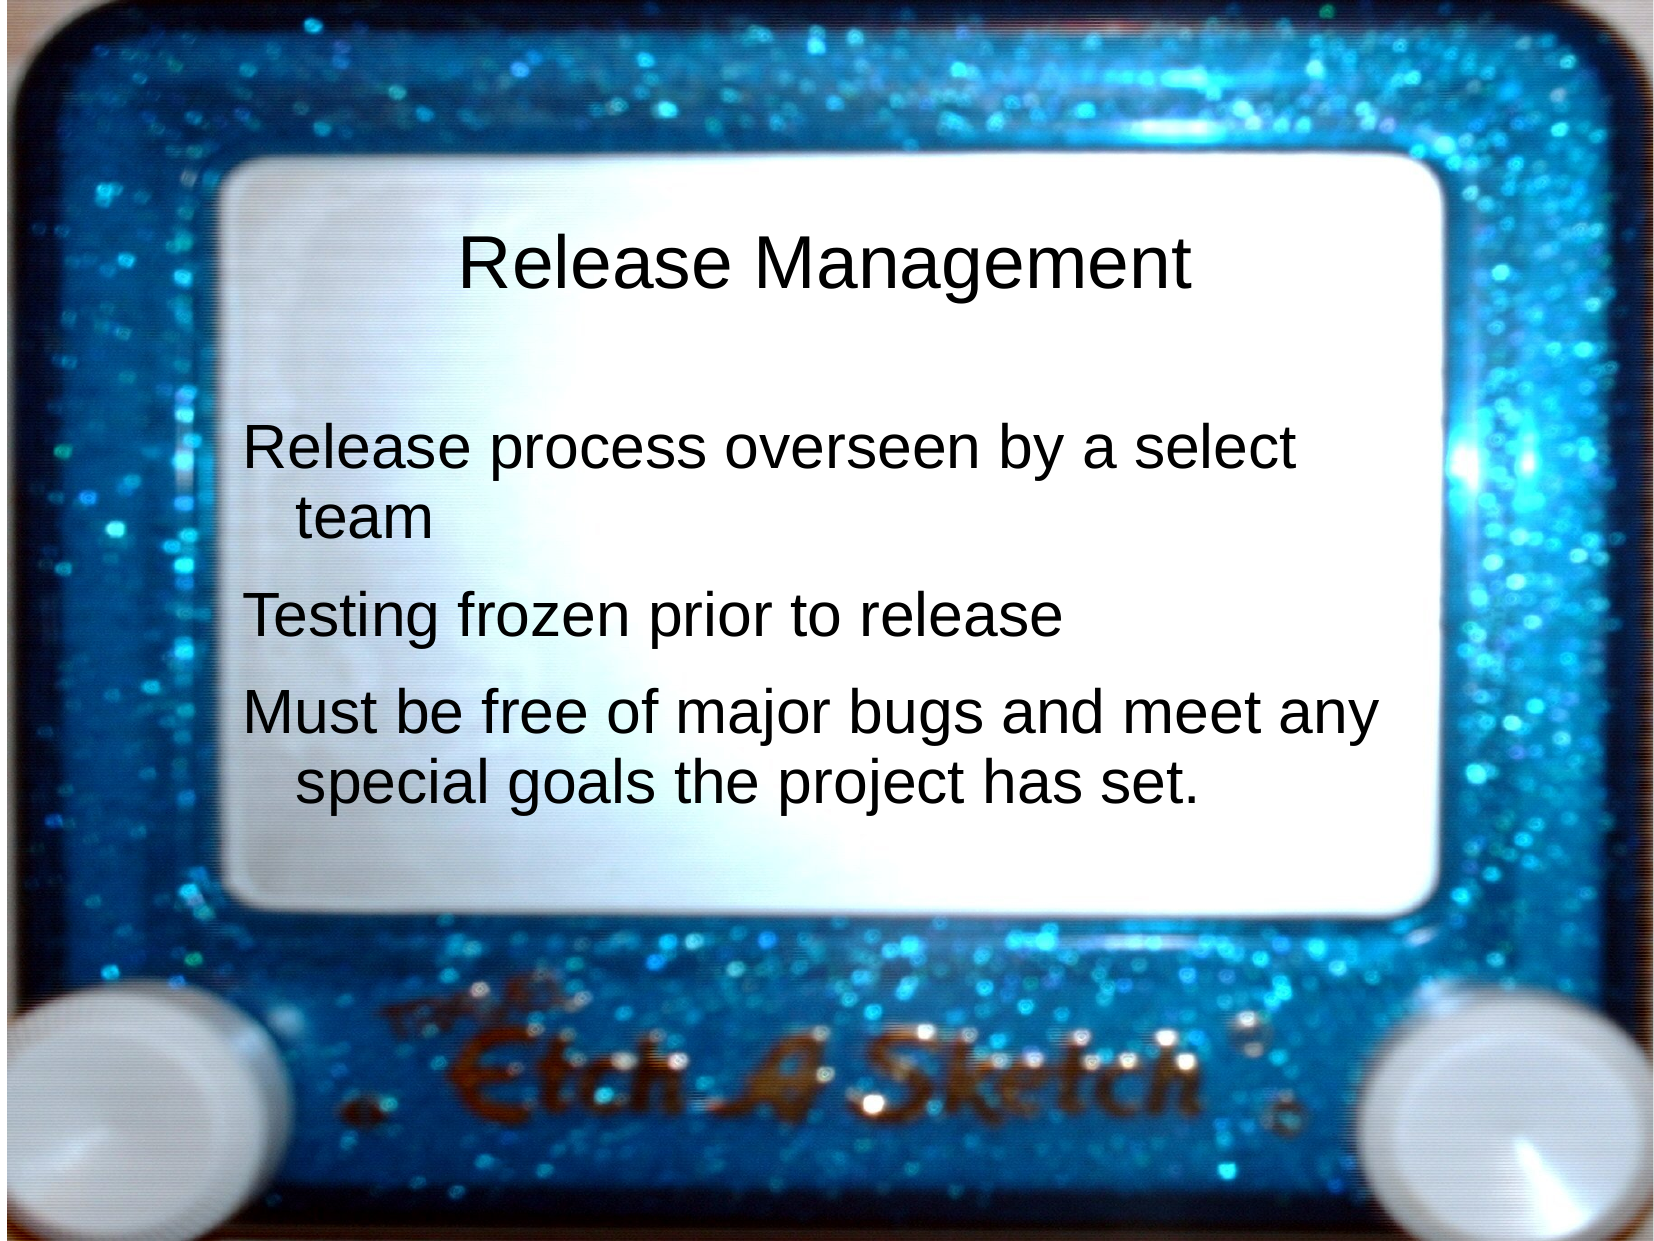

# Release Management
Release process overseen by a select team
Testing frozen prior to release
Must be free of major bugs and meet any special goals the project has set.